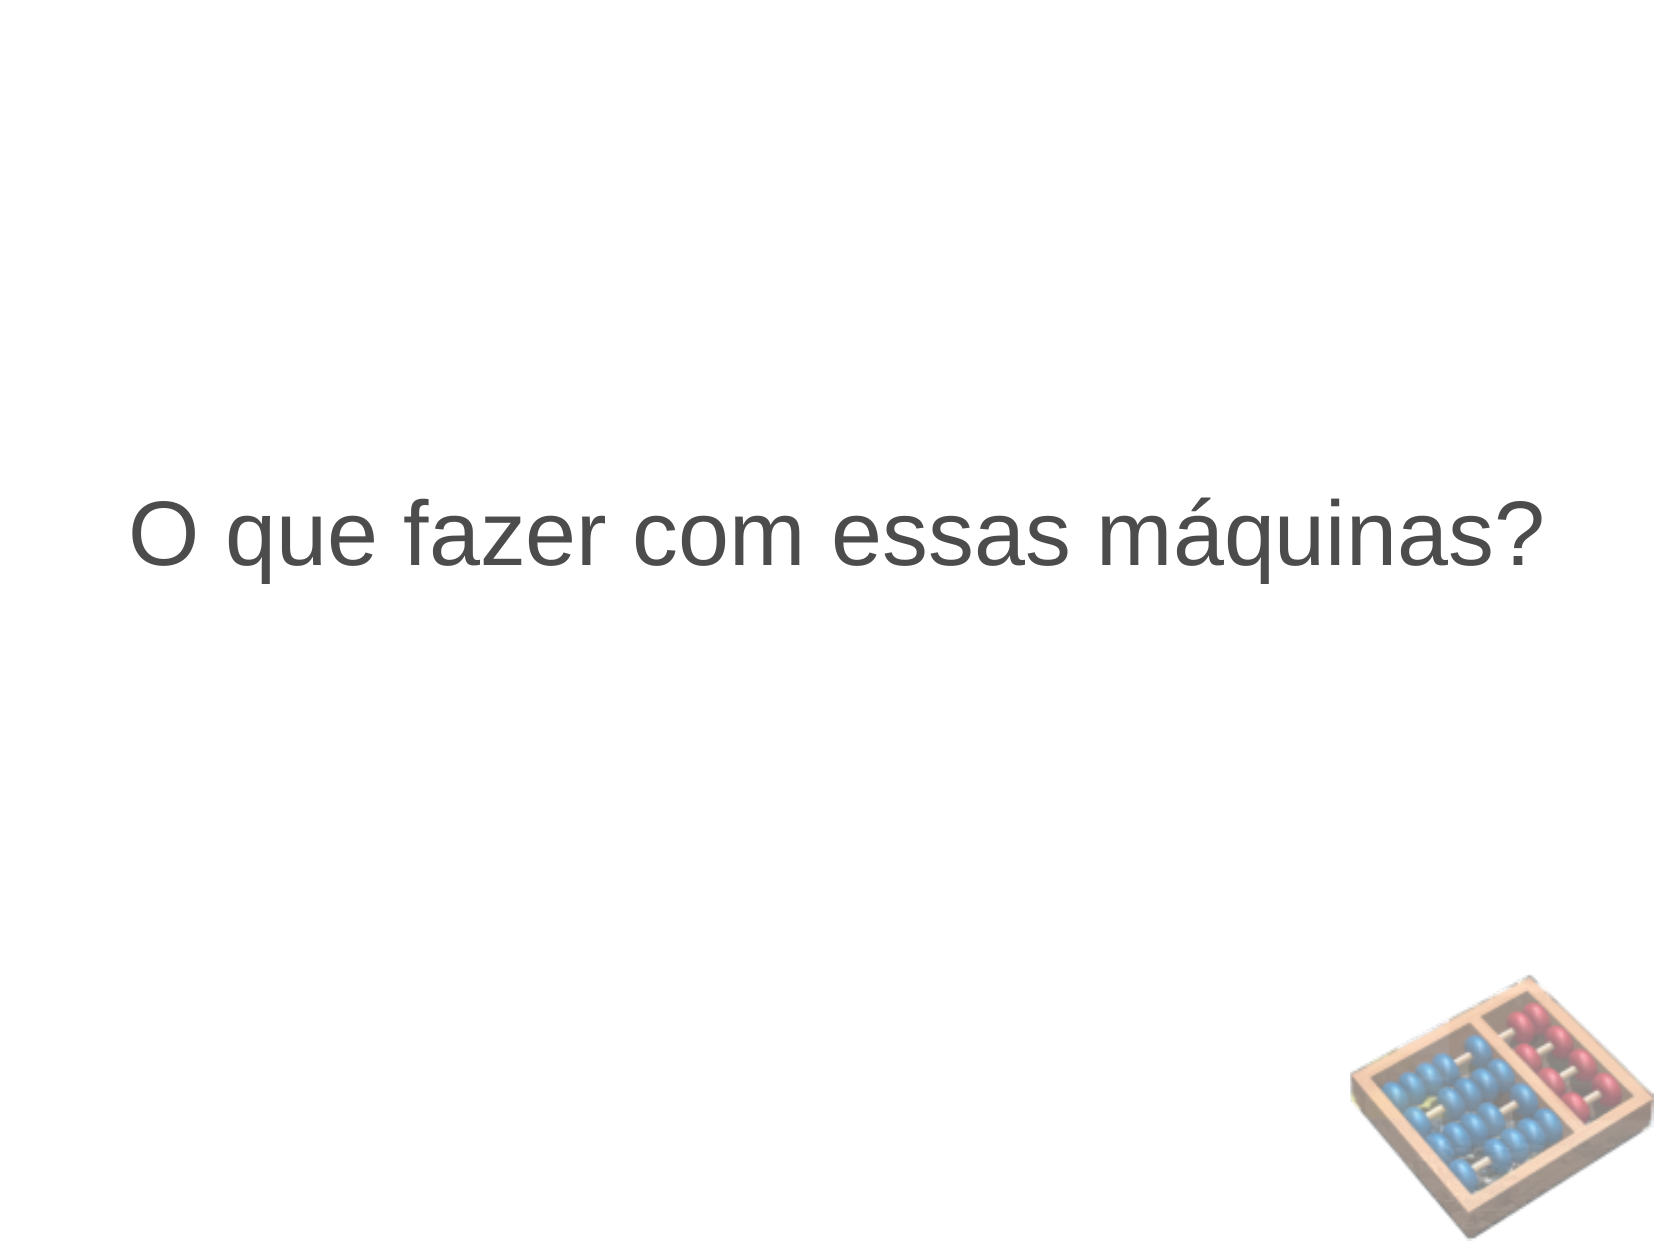

# O que fazer com essas máquinas?